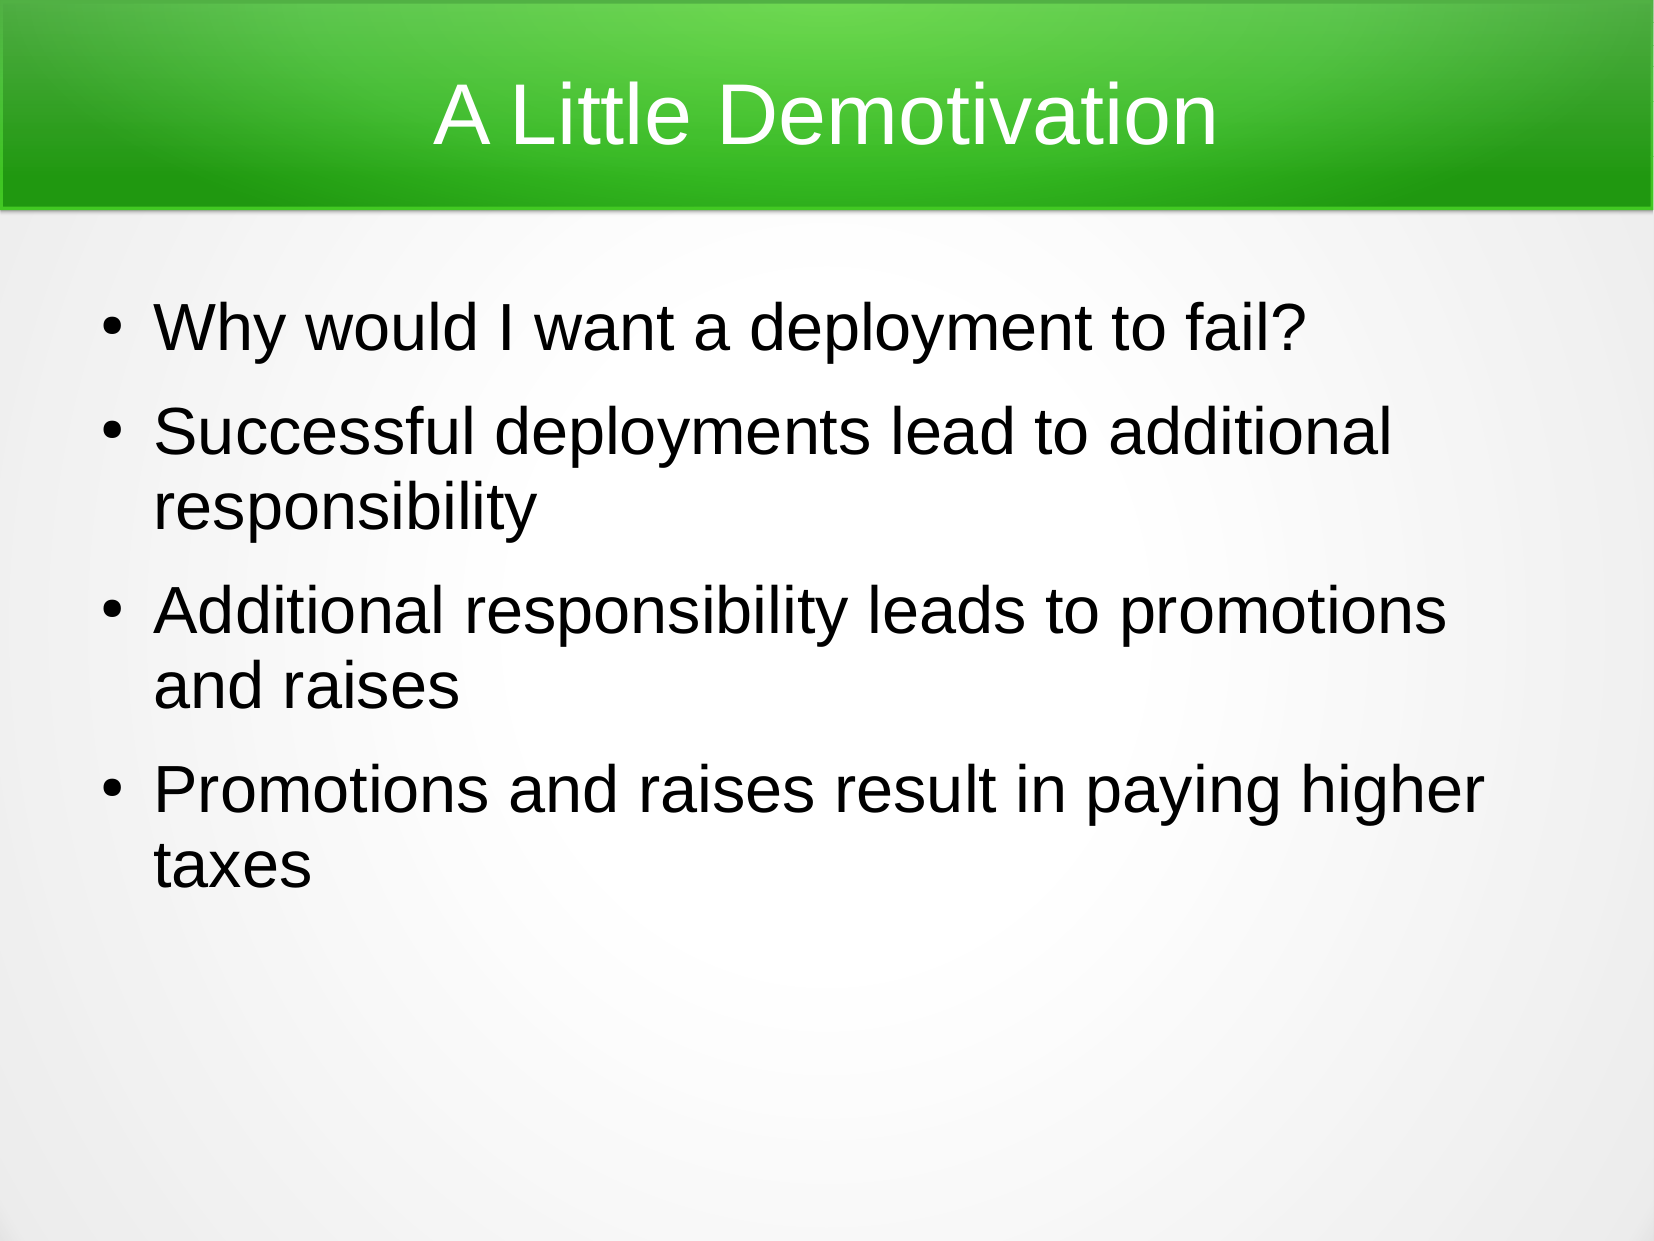

# A Little Demotivation
Why would I want a deployment to fail?
Successful deployments lead to additional responsibility
Additional responsibility leads to promotions and raises
Promotions and raises result in paying higher taxes